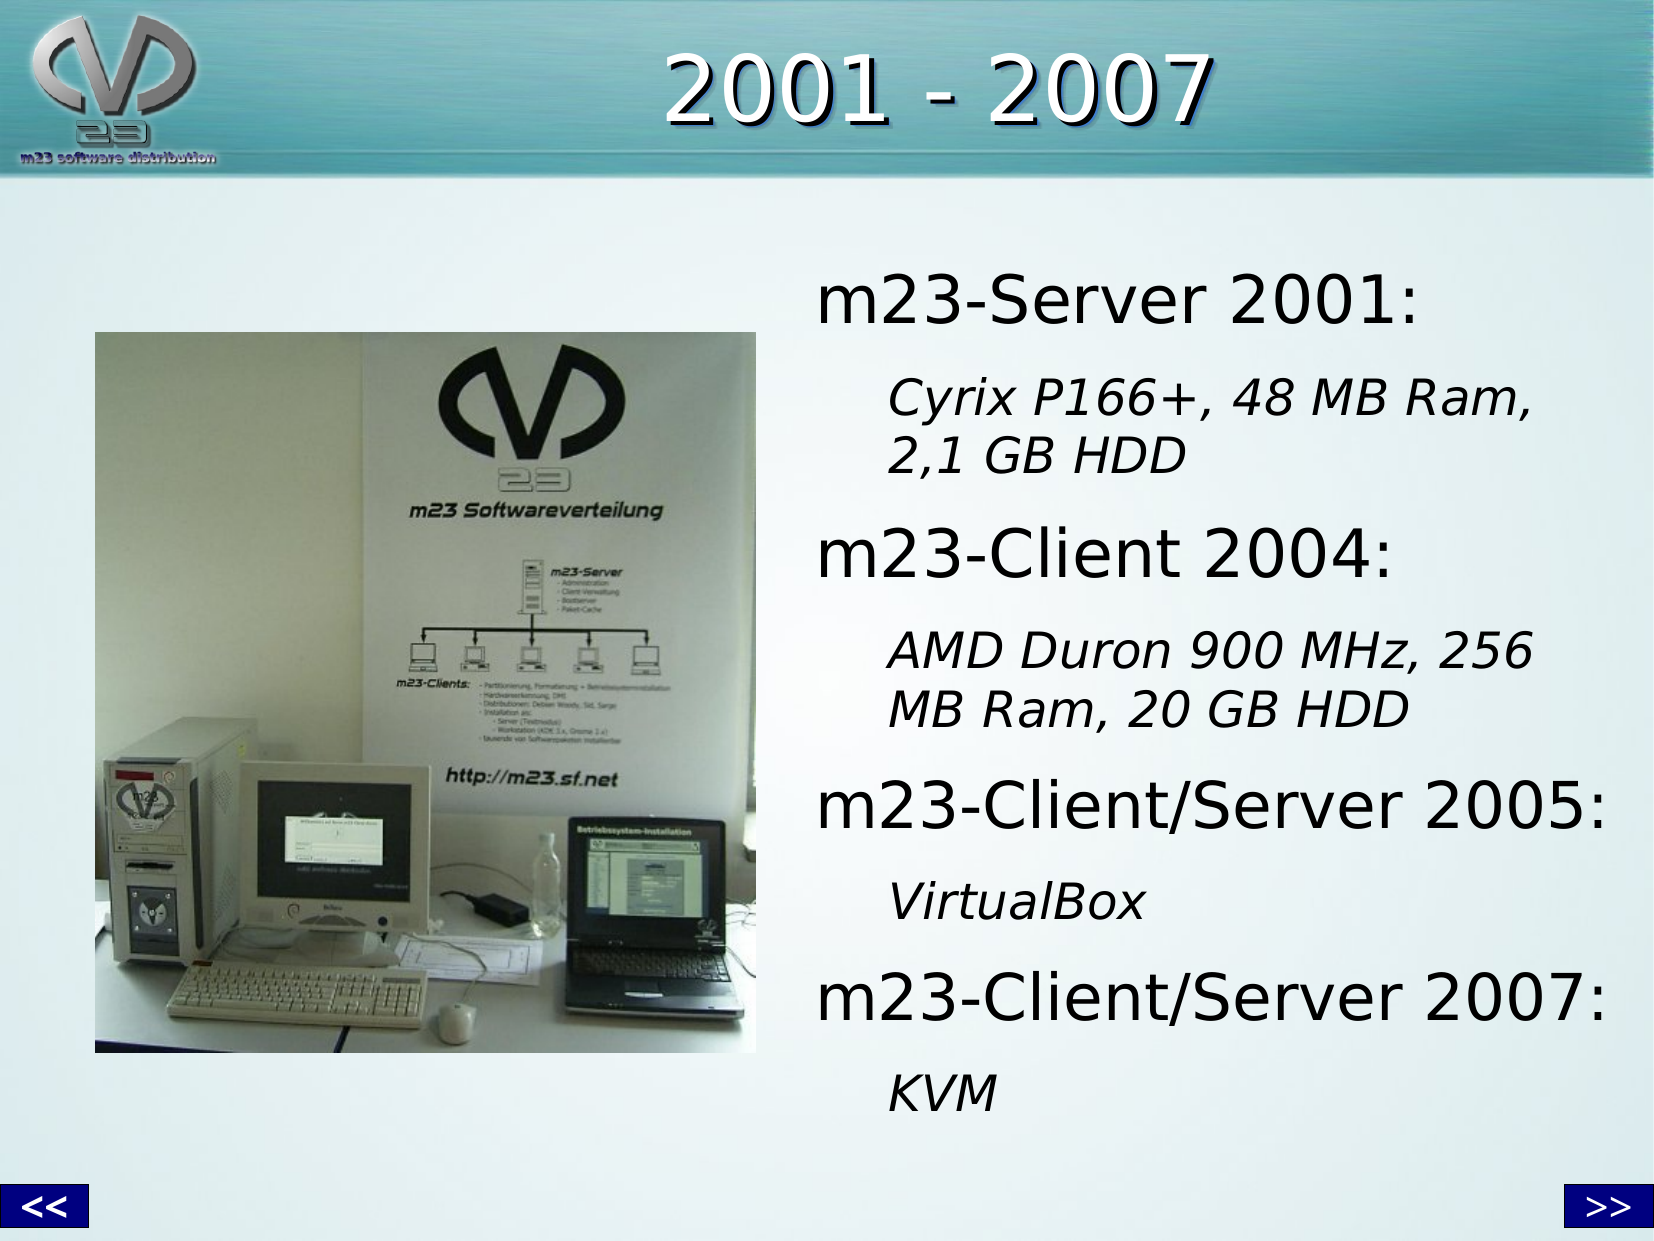

# 2001 - 2007
m23-Server 2001:
	Cyrix P166+, 48 MB Ram,
	2,1 GB HDD
m23-Client 2004:
	AMD Duron 900 MHz, 256
	MB Ram, 20 GB HDD
m23-Client/Server 2005:
	VirtualBox
m23-Client/Server 2007:
	KVM